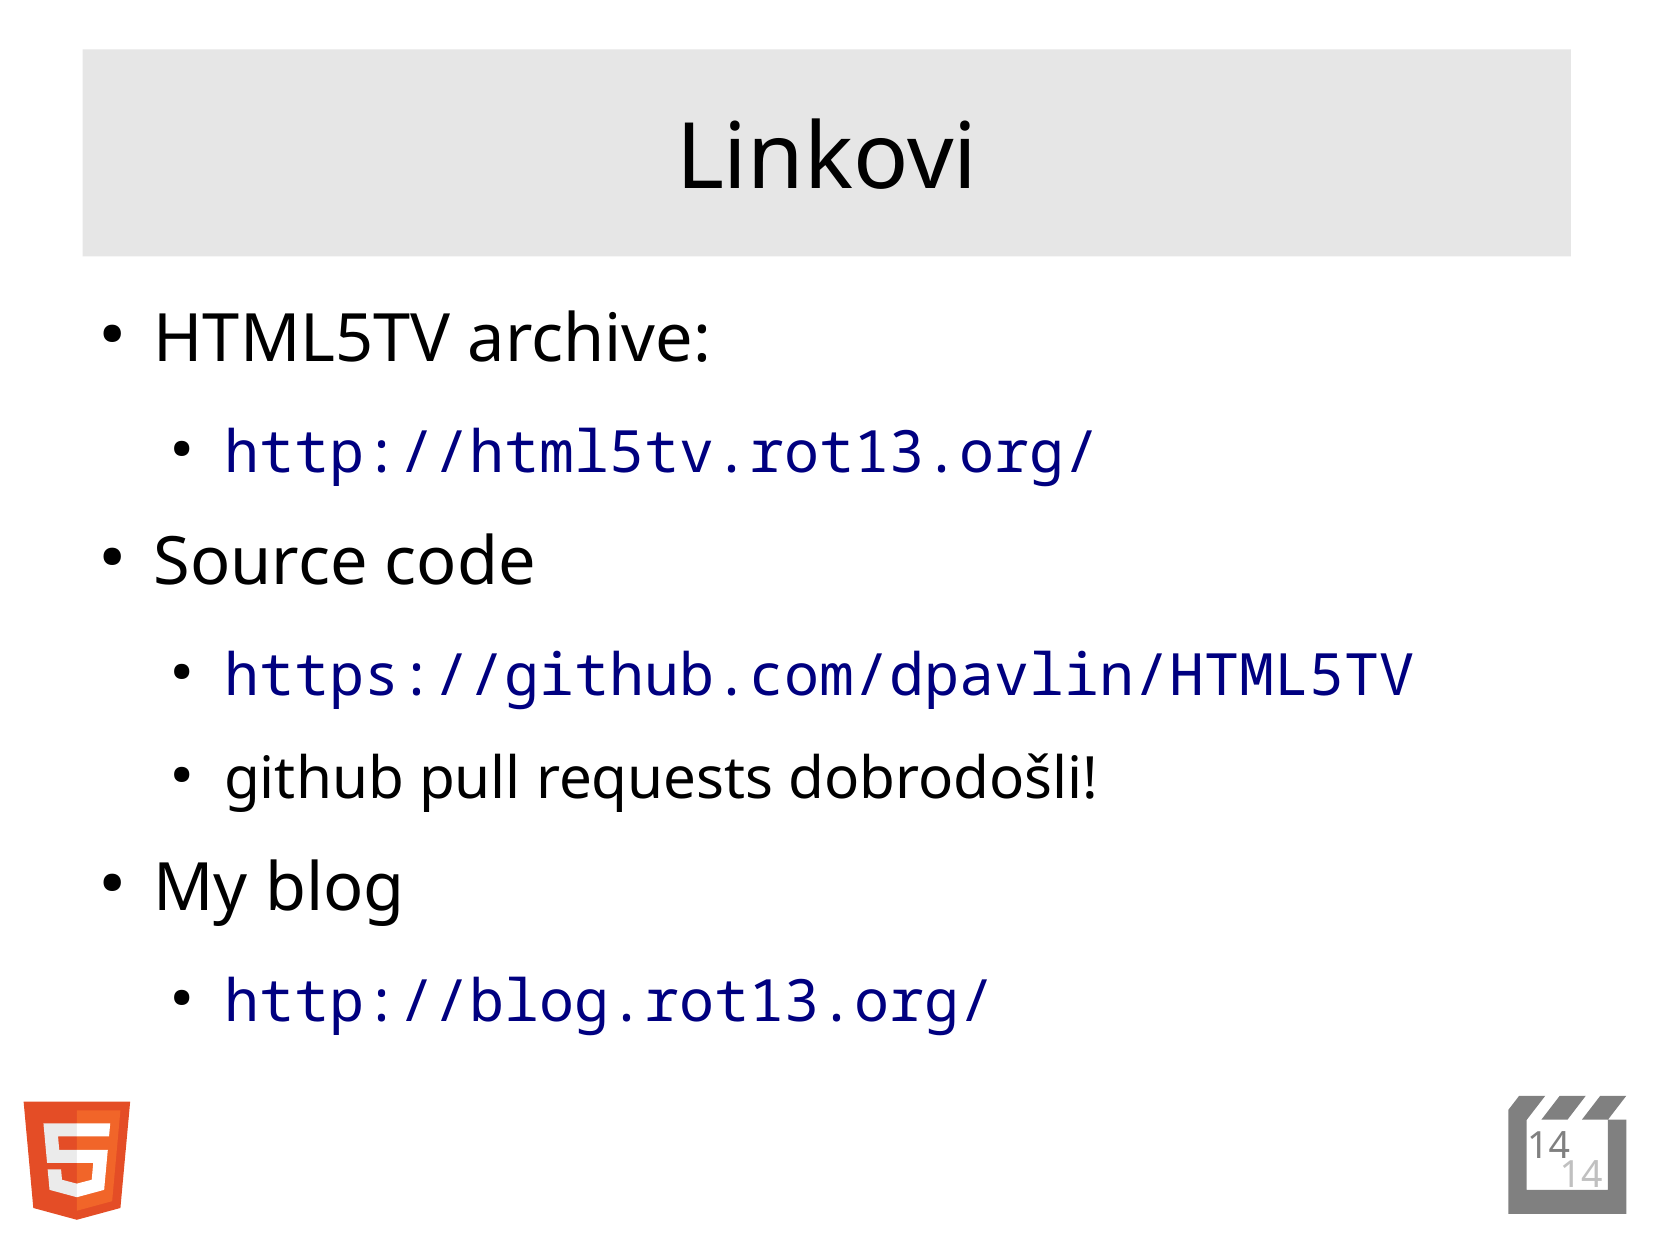

# Linkovi
HTML5TV archive:
http://html5tv.rot13.org/
Source code
https://github.com/dpavlin/HTML5TV
github pull requests dobrodošli!
My blog
http://blog.rot13.org/